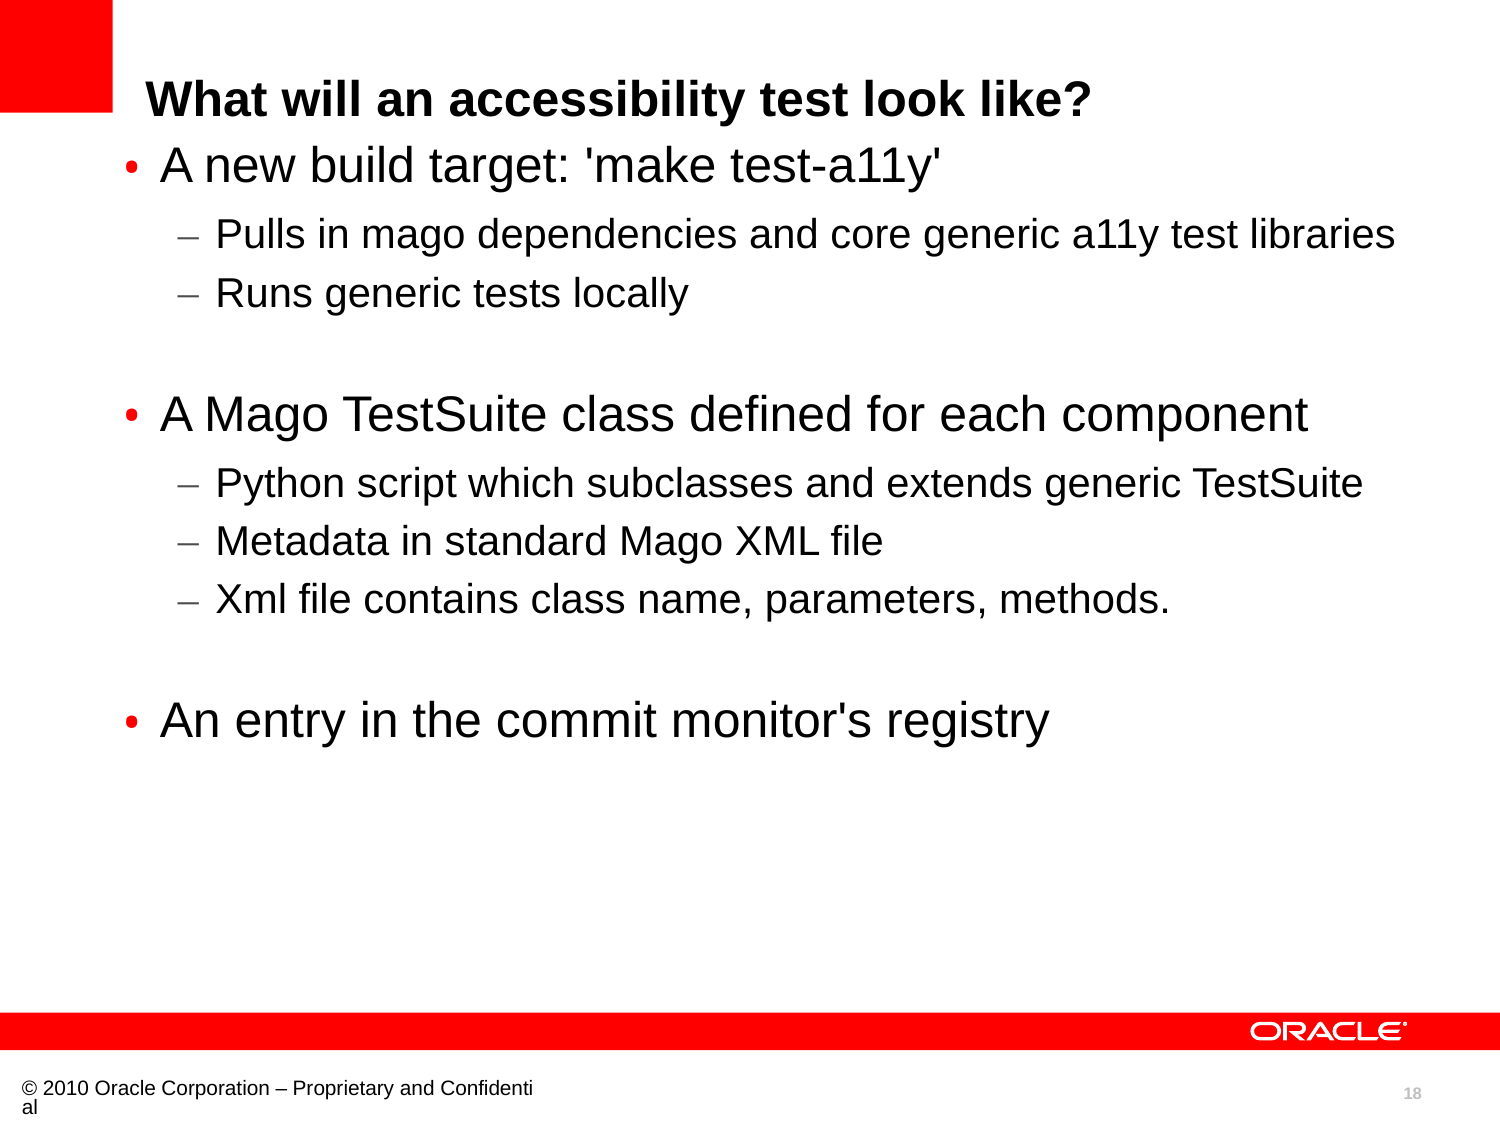

# What will an accessibility test look like?
A new build target: 'make test-a11y'
Pulls in mago dependencies and core generic a11y test libraries
Runs generic tests locally
A Mago TestSuite class defined for each component
Python script which subclasses and extends generic TestSuite
Metadata in standard Mago XML file
Xml file contains class name, parameters, methods.
An entry in the commit monitor's registry
© 2010 Oracle Corporation – Proprietary and Confidential